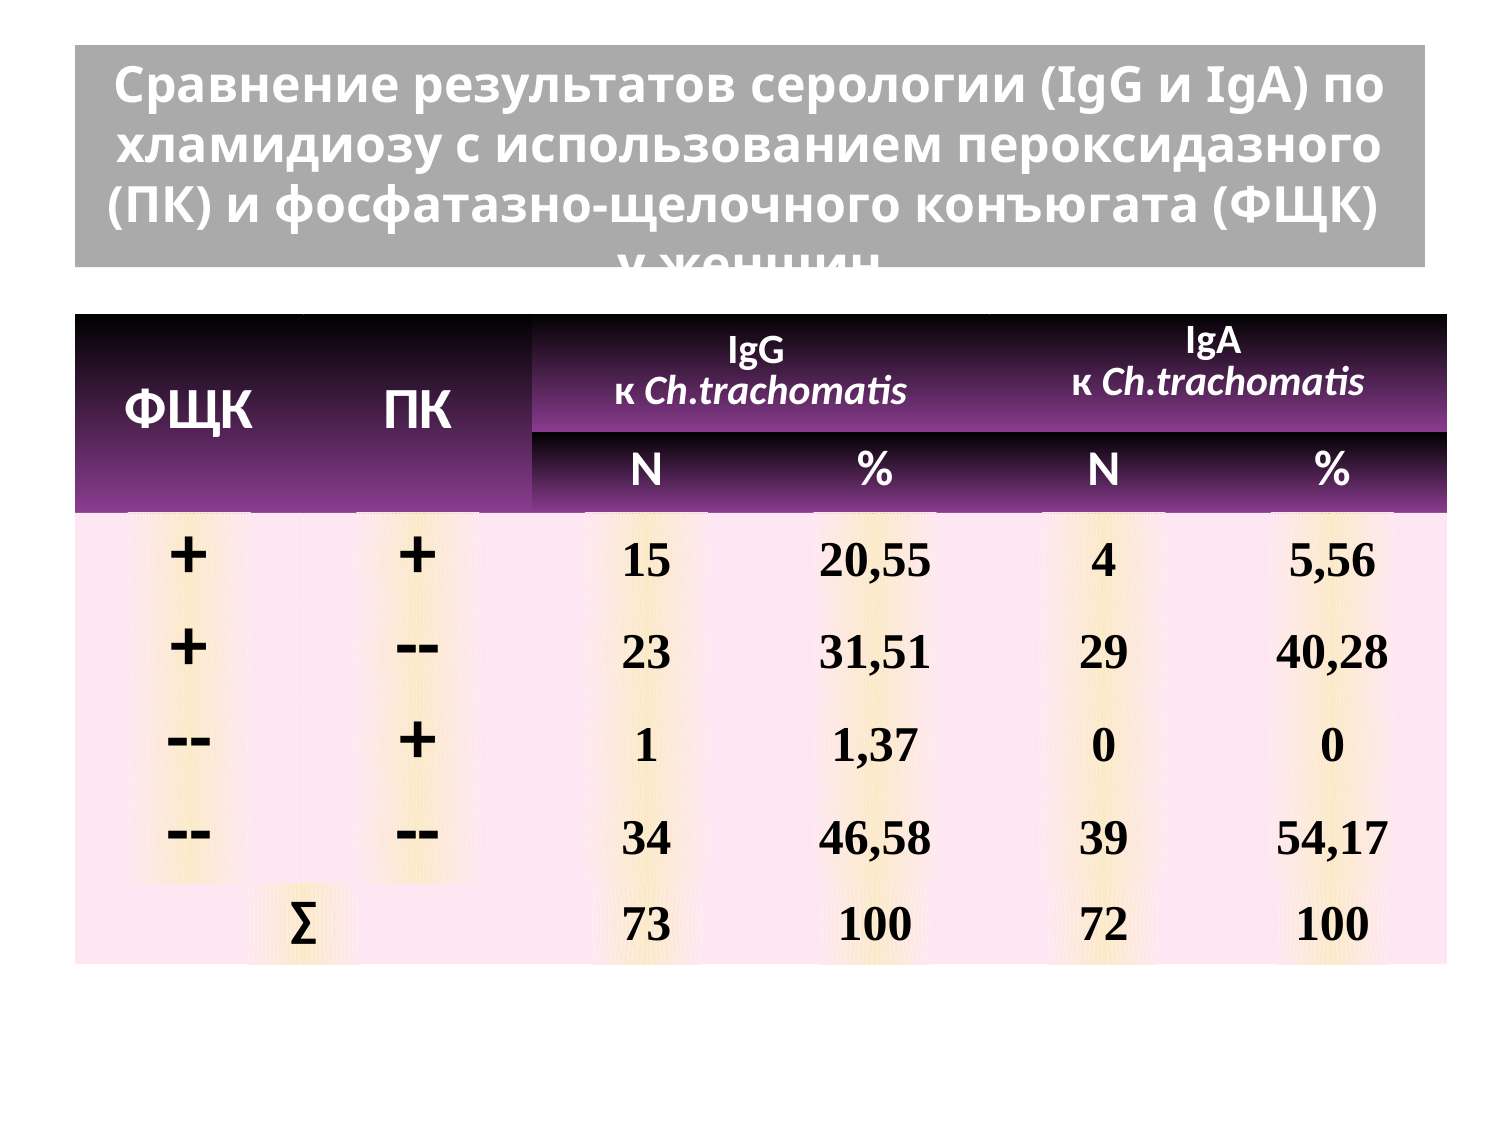

# Сравнение результатов серологии (IgG и IgA) по хламидиозу с использованием пероксидазного (ПК) и фосфатазно-щелочного конъюгата (ФЩК) у женщин
| ФЩК | ПК | IgG к Ch.trachomatis | | IgA к Ch.trachomatis | |
| --- | --- | --- | --- | --- | --- |
| | | N | % | N | % |
| + | + | 15 | 20,55 | 4 | 5,56 |
| + | -- | 23 | 31,51 | 29 | 40,28 |
| -- | + | 1 | 1,37 | 0 | 0 |
| -- | -- | 34 | 46,58 | 39 | 54,17 |
| ∑ | | 73 | 100 | 72 | 100 |